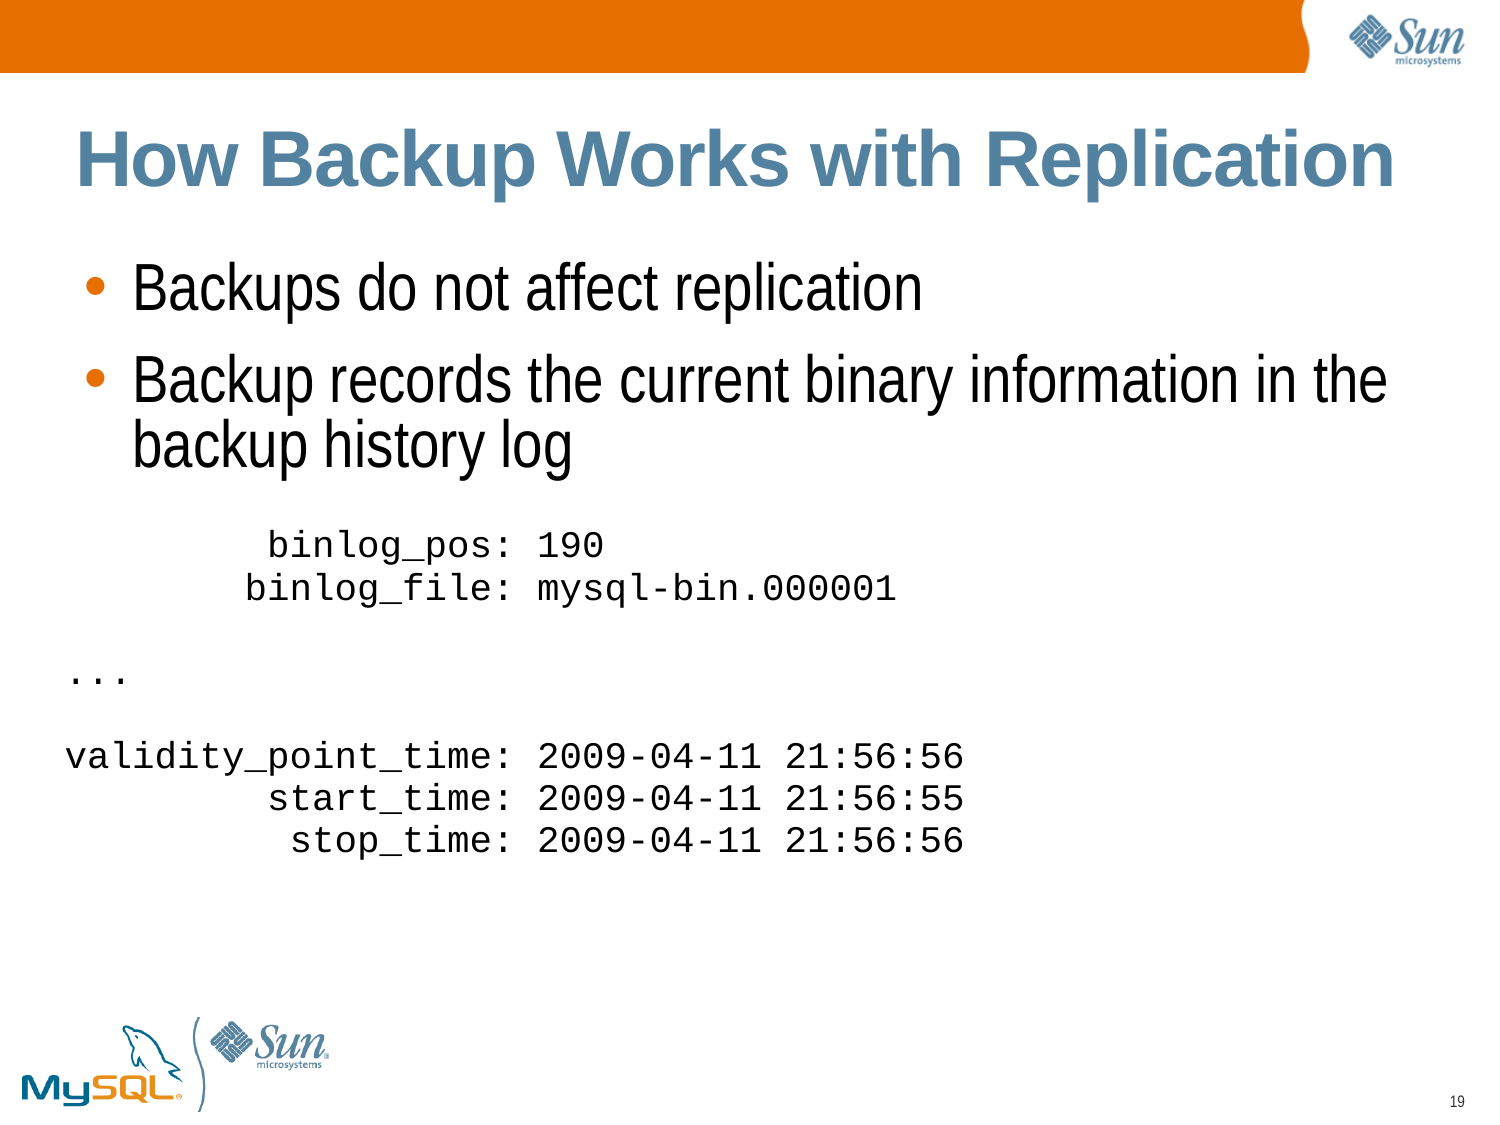

# How Backup Works with Replication
Backups do not affect replication
Backup records the current binary information in the backup history log
 binlog_pos: 190
 binlog_file: mysql-bin.000001
...
validity_point_time: 2009-04-11 21:56:56
 start_time: 2009-04-11 21:56:55
 stop_time: 2009-04-11 21:56:56